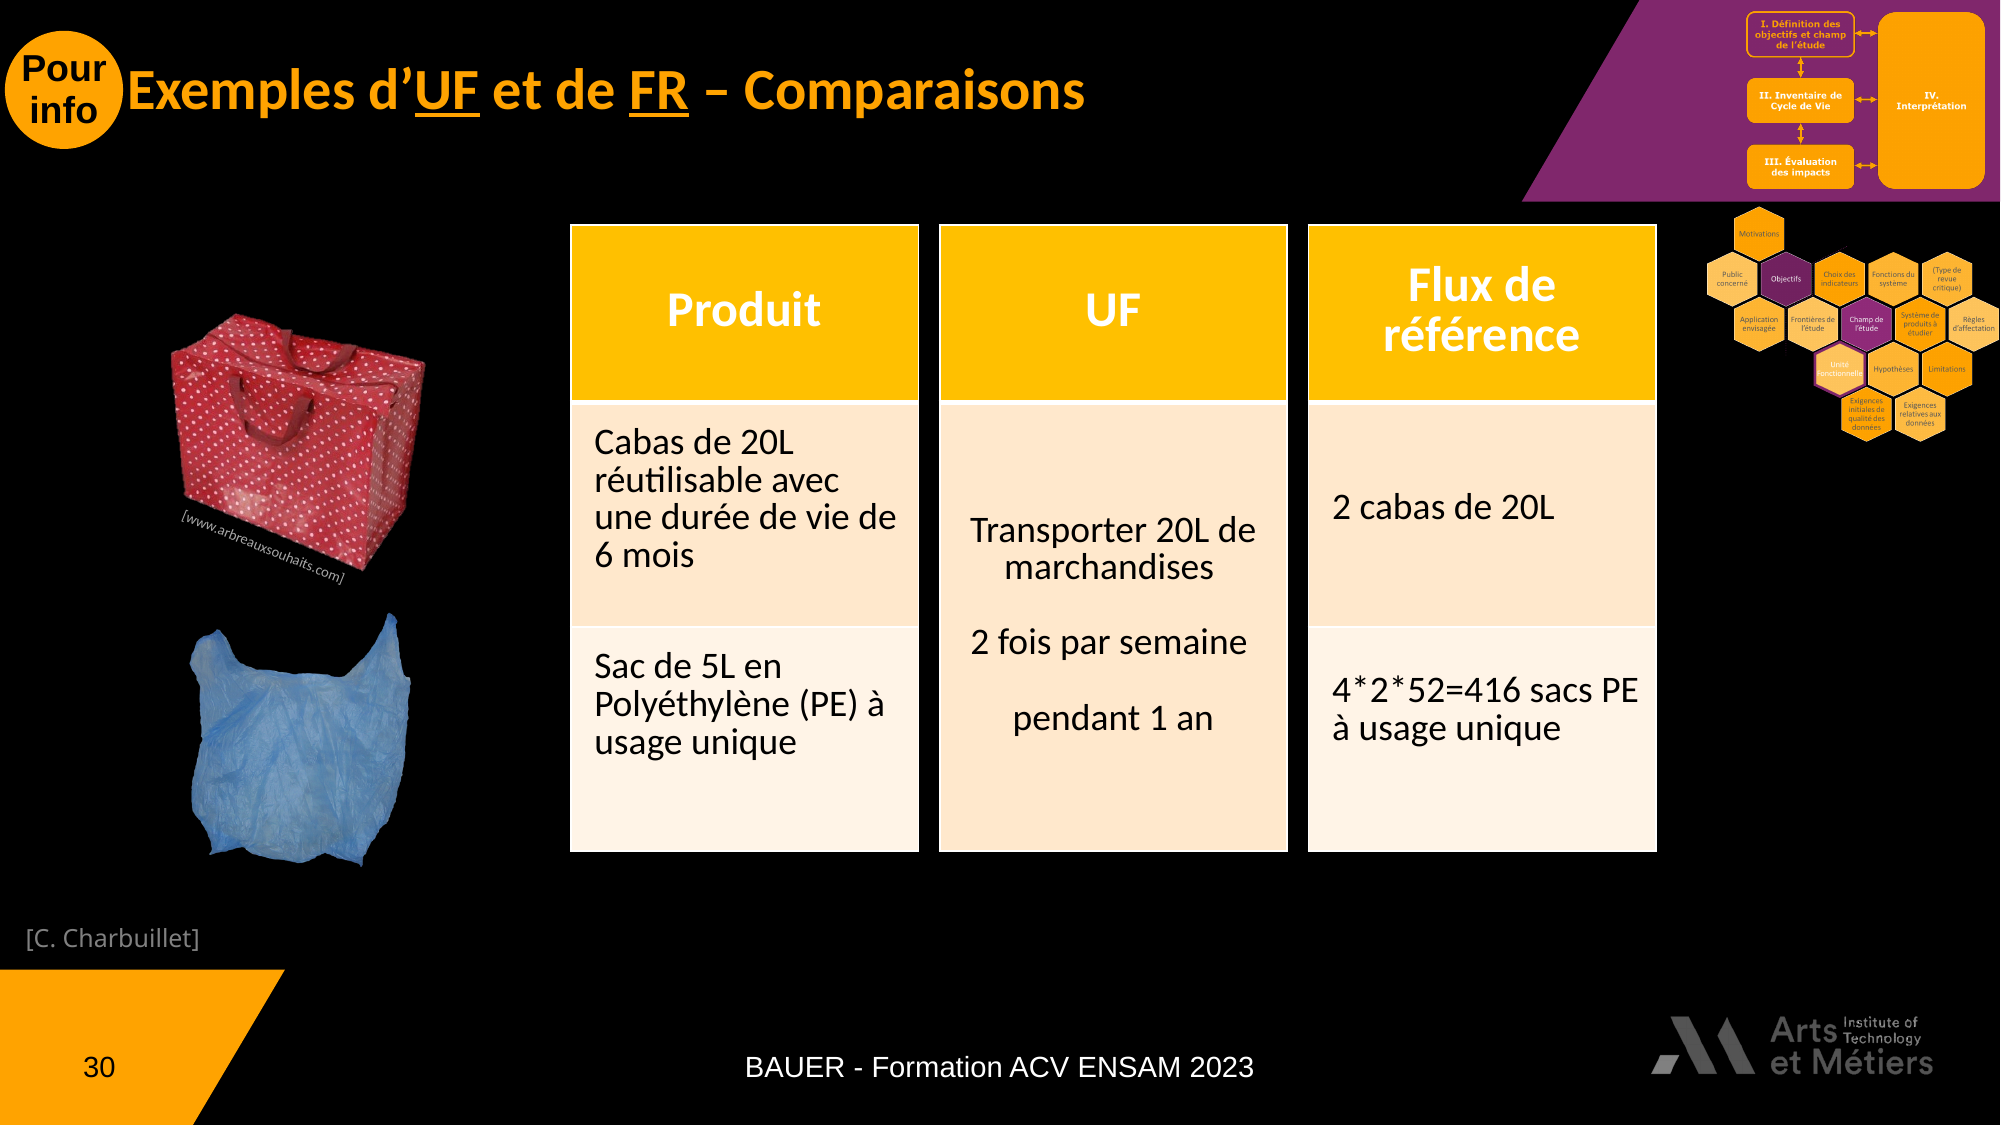

Pour
info
# Exemples d’UF et de FR – Comparaisons
| Produit |
| --- |
| Cabas de 20L réutilisable avec une durée de vie de 6 mois |
| Sac de 5L en Polyéthylène (PE) à usage unique |
| UF |
| --- |
| Transporter 20L de marchandises 2 fois par semaine pendant 1 an |
| Flux de référence |
| --- |
| 2 cabas de 20L |
| 4\*2\*52=416 sacs PE à usage unique |
[www.arbreauxsouhaits.com]
[C. Charbuillet]